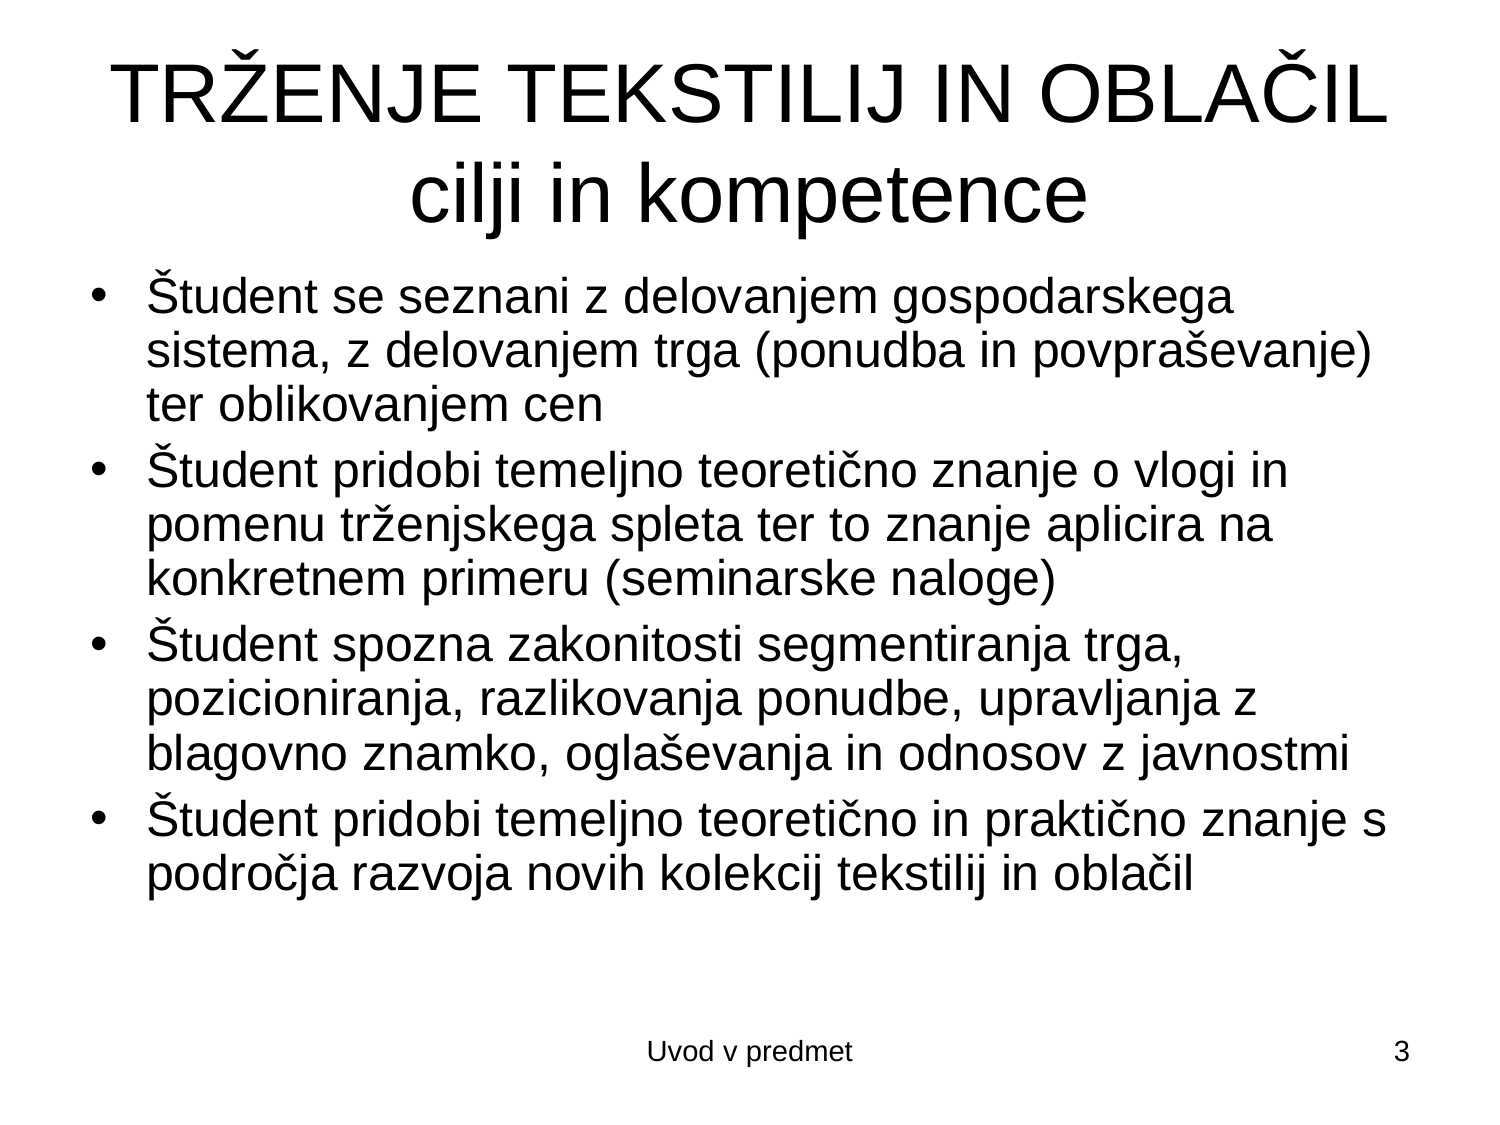

# TRŽENJE TEKSTILIJ IN OBLAČIL cilji in kompetence
Študent se seznani z delovanjem gospodarskega sistema, z delovanjem trga (ponudba in povpraševanje) ter oblikovanjem cen
Študent pridobi temeljno teoretično znanje o vlogi in pomenu trženjskega spleta ter to znanje aplicira na konkretnem primeru (seminarske naloge)
Študent spozna zakonitosti segmentiranja trga, pozicioniranja, razlikovanja ponudbe, upravljanja z blagovno znamko, oglaševanja in odnosov z javnostmi
Študent pridobi temeljno teoretično in praktično znanje s področja razvoja novih kolekcij tekstilij in oblačil
Uvod v predmet